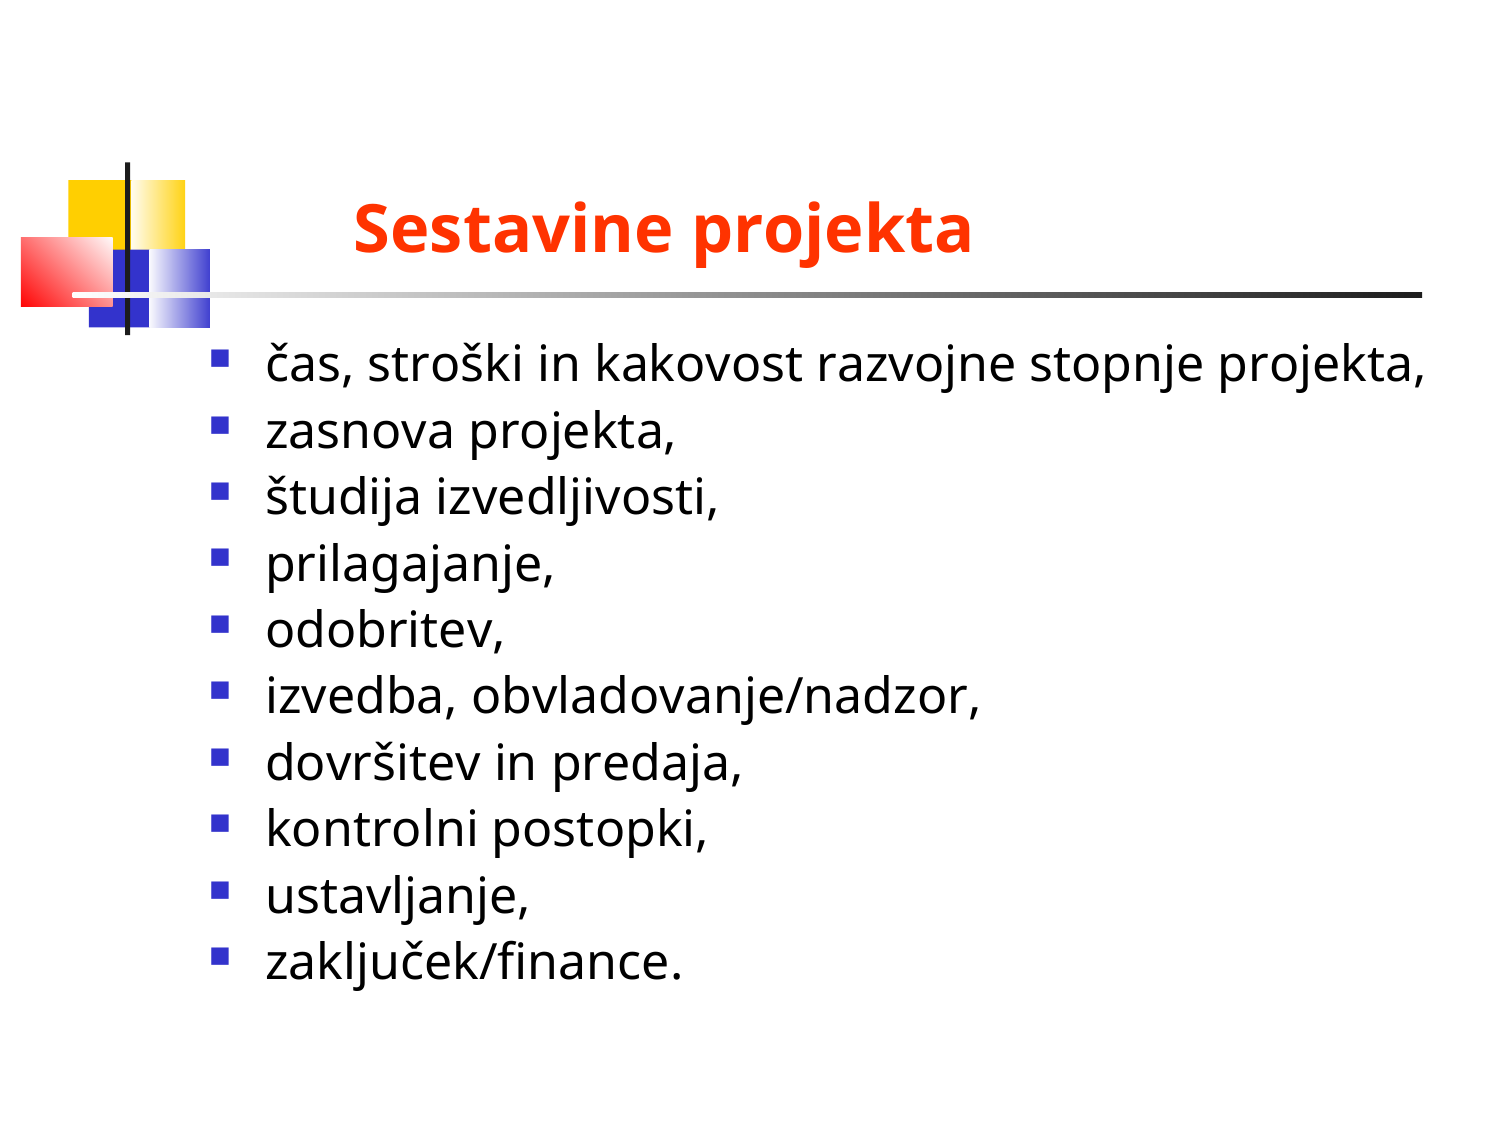

# Sestavine projekta
čas, stroški in kakovost razvojne stopnje projekta,
zasnova projekta,
študija izvedljivosti,
prilagajanje,
odobritev,
izvedba, obvladovanje/nadzor,
dovršitev in predaja,
kontrolni postopki,
ustavljanje,
zaključek/finance.